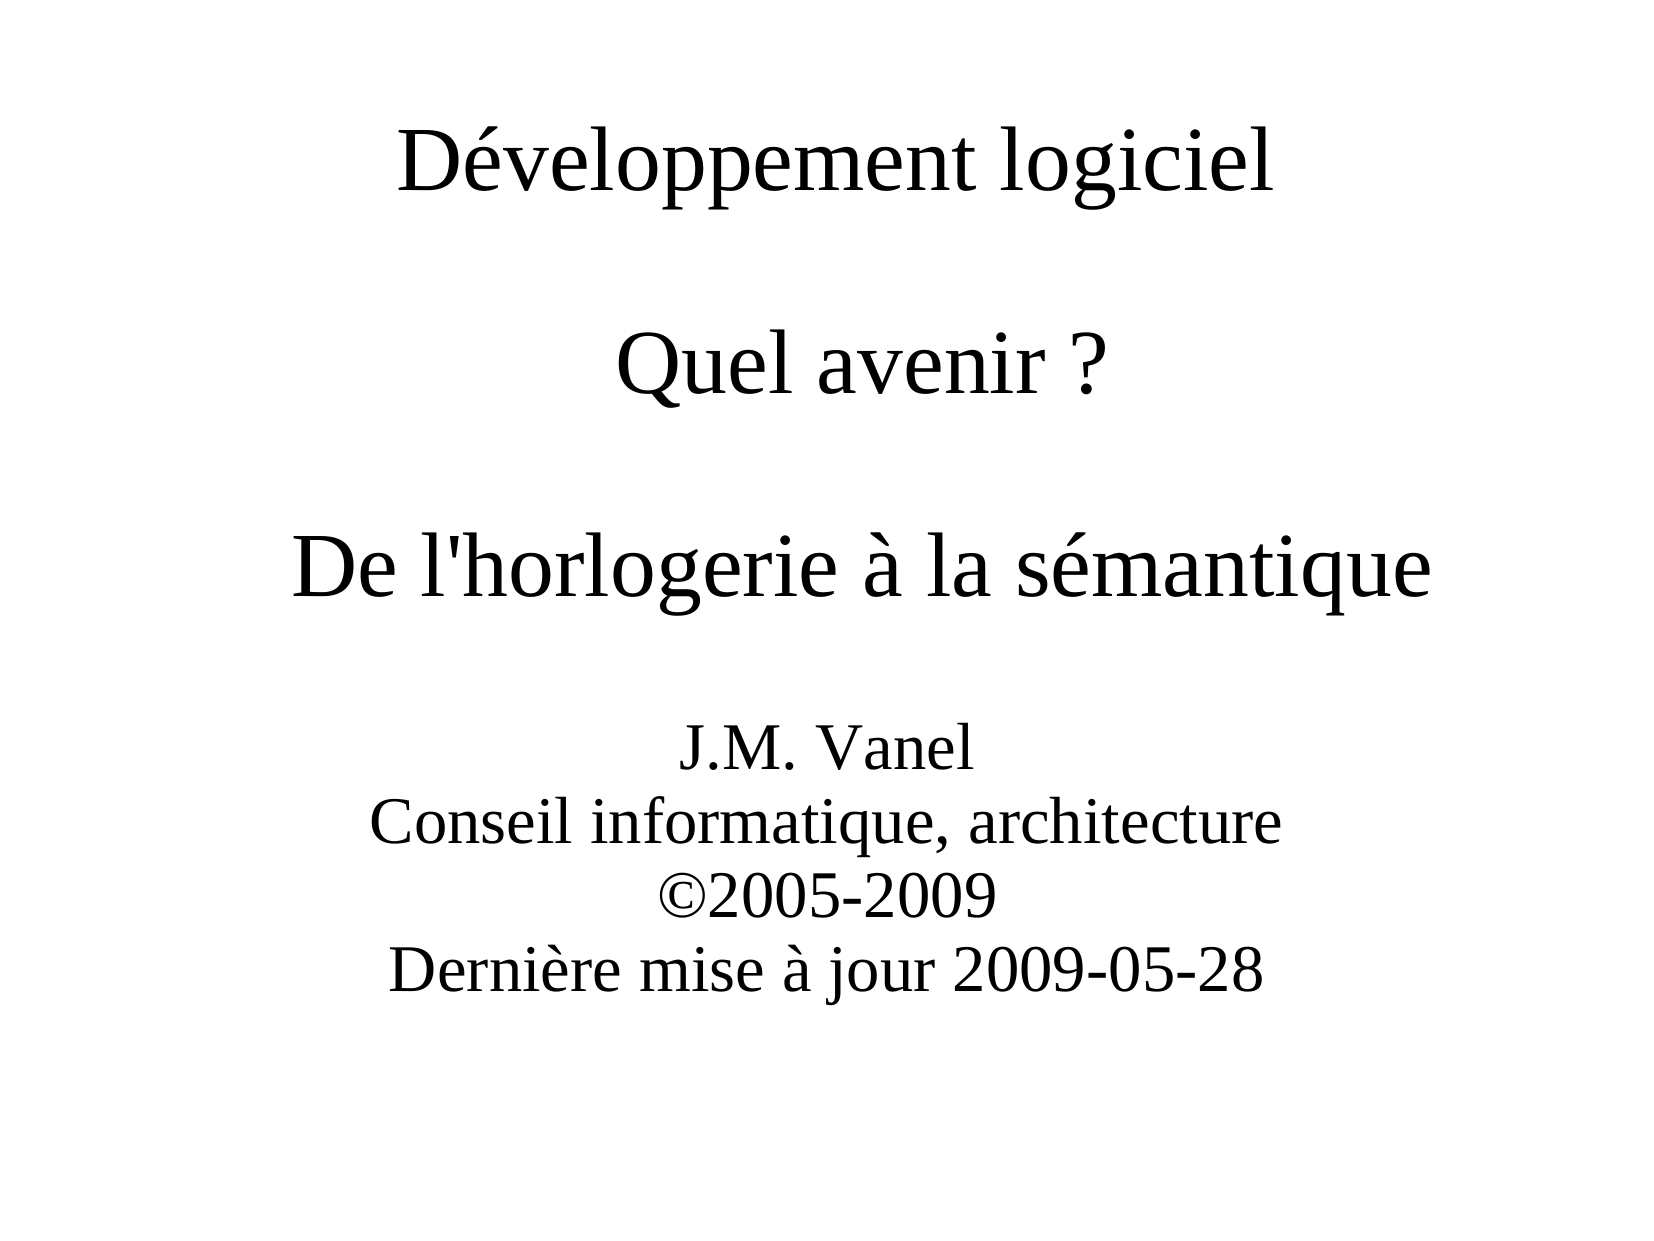

# Développement logiciel Quel avenir ? De l'horlogerie à la sémantique
J.M. Vanel
Conseil informatique, architecture
©2005-2009
Dernière mise à jour 2009-05-28